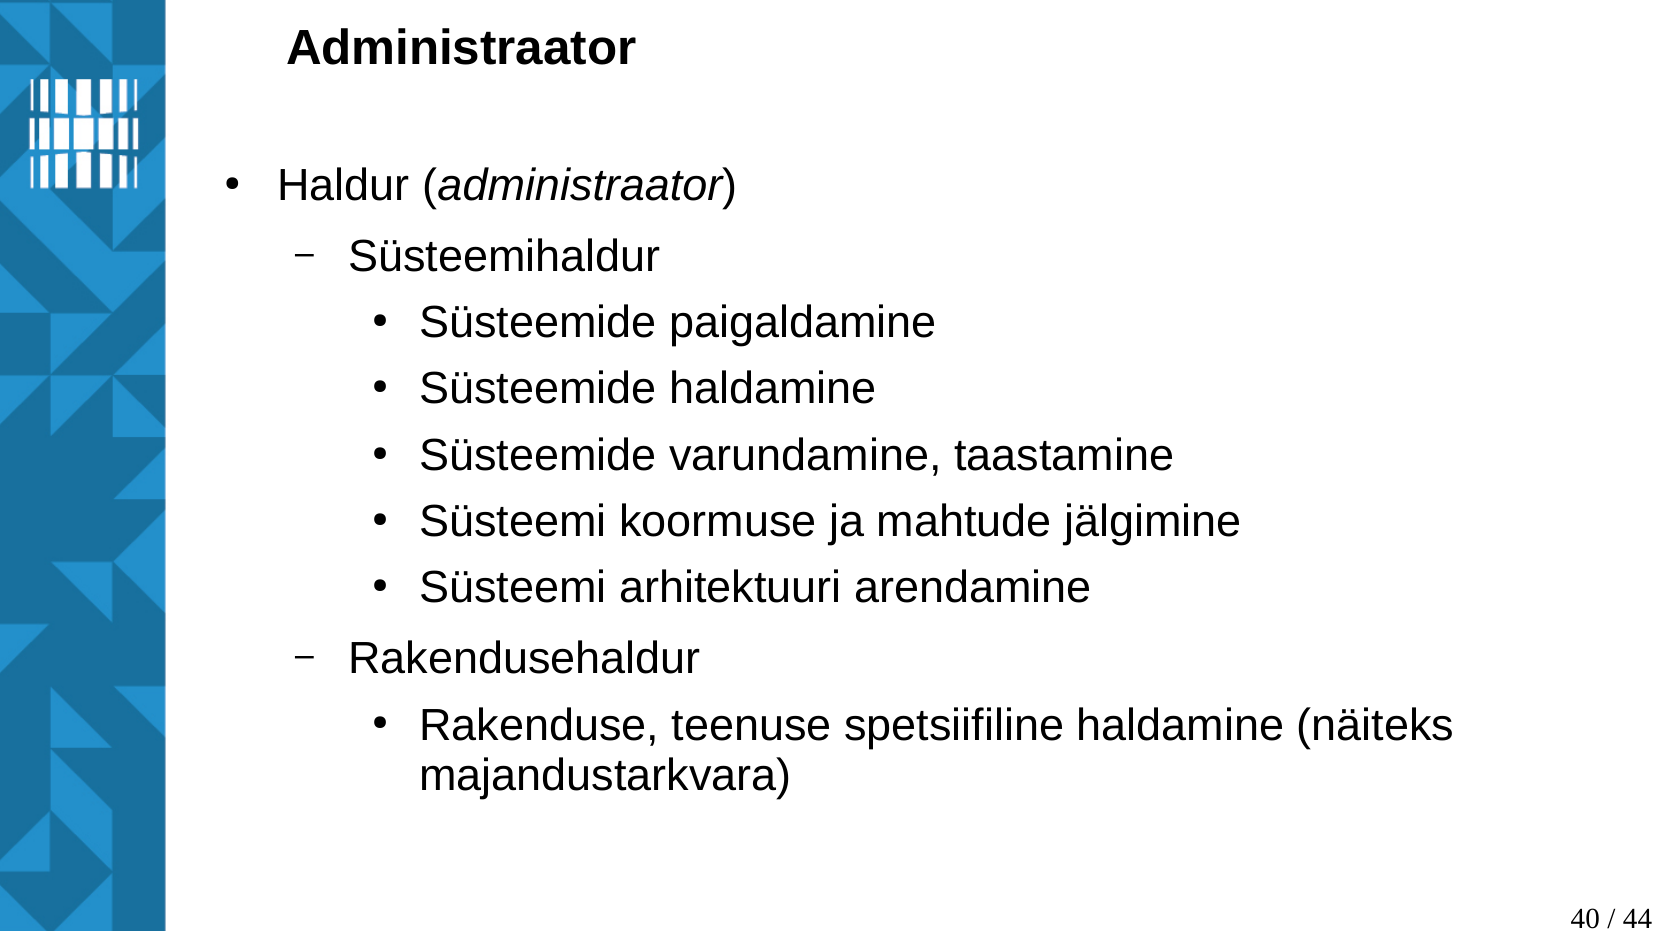

# Administraator
Haldur (administraator)
Süsteemihaldur
Süsteemide paigaldamine
Süsteemide haldamine
Süsteemide varundamine, taastamine
Süsteemi koormuse ja mahtude jälgimine
Süsteemi arhitektuuri arendamine
Rakendusehaldur
Rakenduse, teenuse spetsiifiline haldamine (näiteks majandustarkvara)
40